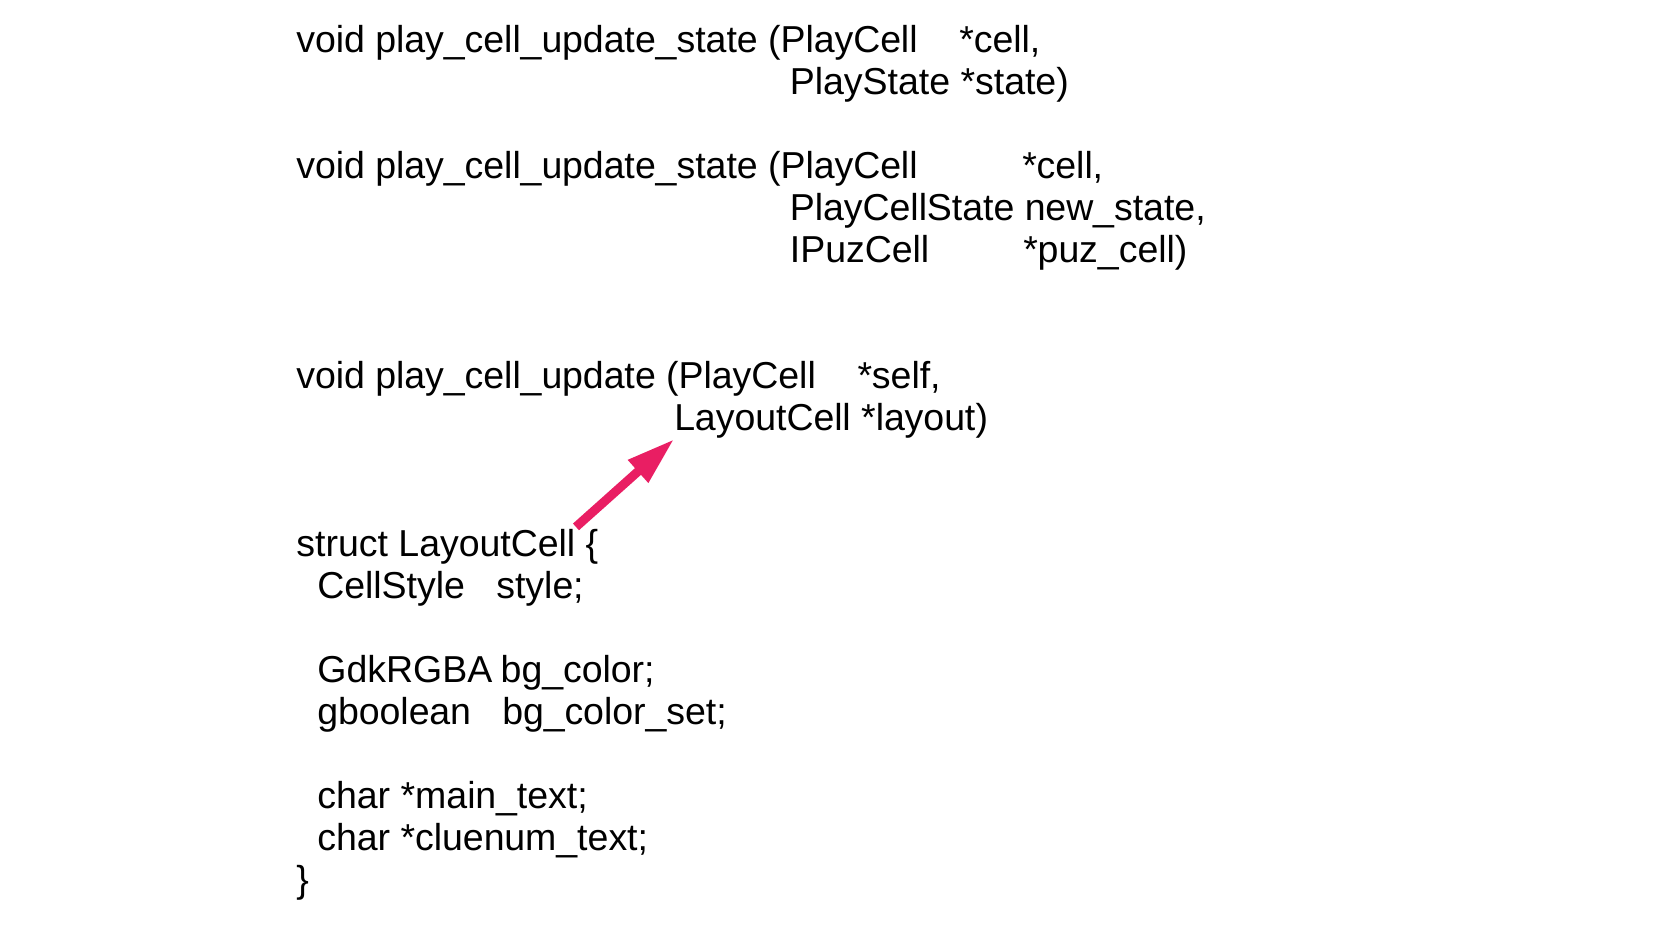

void play_cell_update_state (PlayCell *cell,
 PlayState *state)
void play_cell_update_state (PlayCell *cell,
 PlayCellState new_state,
 IPuzCell *puz_cell)
void play_cell_update (PlayCell *self,
 LayoutCell *layout)
struct LayoutCell {
 CellStyle style;
 GdkRGBA bg_color;
 gboolean bg_color_set;
 char *main_text;
 char *cluenum_text;
}